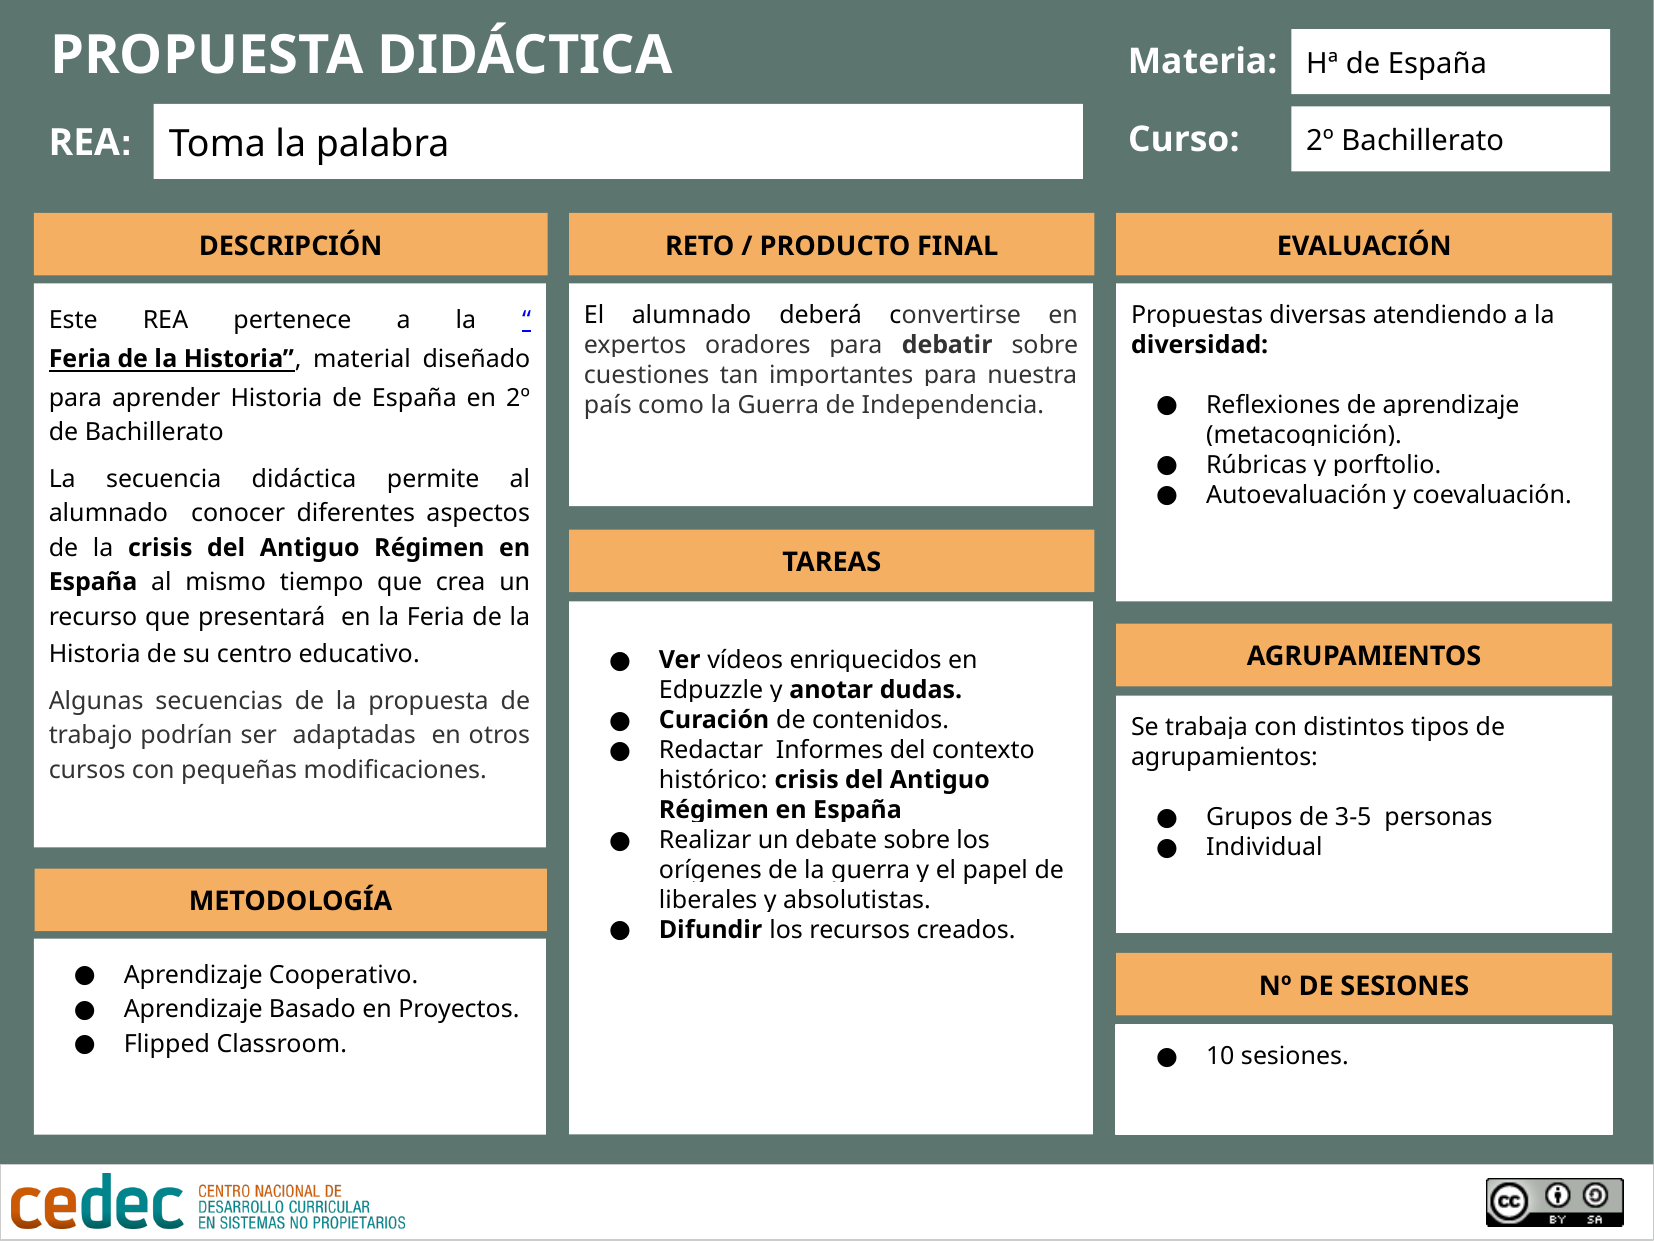

PROPUESTA DIDÁCTICA
Hª de España
Materia:
Toma la palabra
2º Bachillerato
Curso:
REA:
DESCRIPCIÓN
RETO / PRODUCTO FINAL
EVALUACIÓN
Este REA pertenece a la “Feria de la Historia”, material diseñado para aprender Historia de España en 2º de Bachillerato
La secuencia didáctica permite al alumnado conocer diferentes aspectos de la crisis del Antiguo Régimen en España al mismo tiempo que crea un recurso que presentará en la Feria de la Historia de su centro educativo.
Algunas secuencias de la propuesta de trabajo podrían ser adaptadas en otros cursos con pequeñas modificaciones.
El alumnado deberá convertirse en expertos oradores para debatir sobre cuestiones tan importantes para nuestra país como la Guerra de Independencia.
Propuestas diversas atendiendo a la diversidad:
Reflexiones de aprendizaje (metacognición).
Rúbricas y porftolio.
Autoevaluación y coevaluación.
TAREAS
Ver vídeos enriquecidos en Edpuzzle y anotar dudas.
Curación de contenidos.
Redactar Informes del contexto histórico: crisis del Antiguo Régimen en España
Realizar un debate sobre los orígenes de la guerra y el papel de liberales y absolutistas.
Difundir los recursos creados.
AGRUPAMIENTOS
Se trabaja con distintos tipos de agrupamientos:
Grupos de 3-5 personas
Individual
METODOLOGÍA
Aprendizaje Cooperativo.
Aprendizaje Basado en Proyectos.
Flipped Classroom.
Nº DE SESIONES
10 sesiones.